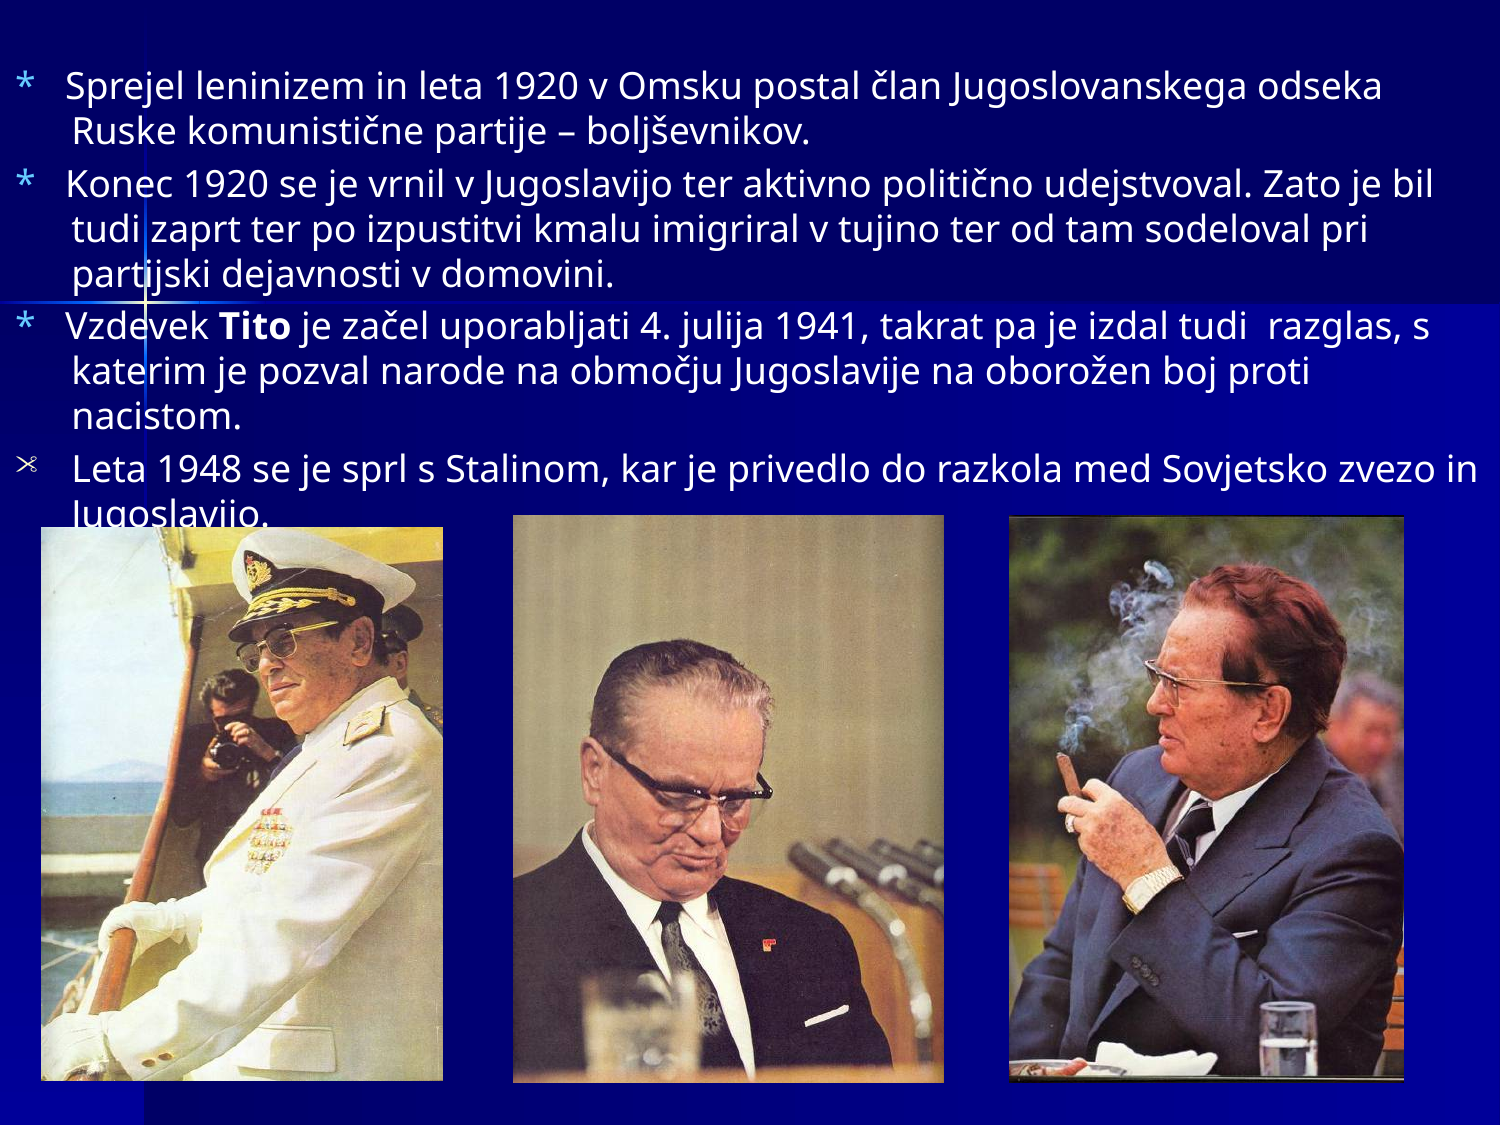

# * Sprejel leninizem in leta 1920 v Omsku postal član Jugoslovanskega odseka Ruske komunistične partije – boljševnikov.
* Konec 1920 se je vrnil v Jugoslavijo ter aktivno politično udejstvoval. Zato je bil tudi zaprt ter po izpustitvi kmalu imigriral v tujino ter od tam sodeloval pri partijski dejavnosti v domovini.
* Vzdevek Tito je začel uporabljati 4. julija 1941, takrat pa je izdal tudi razglas, s katerim je pozval narode na območju Jugoslavije na oborožen boj proti nacistom.
Leta 1948 se je sprl s Stalinom, kar je privedlo do razkola med Sovjetsko zvezo in Jugoslavijo.